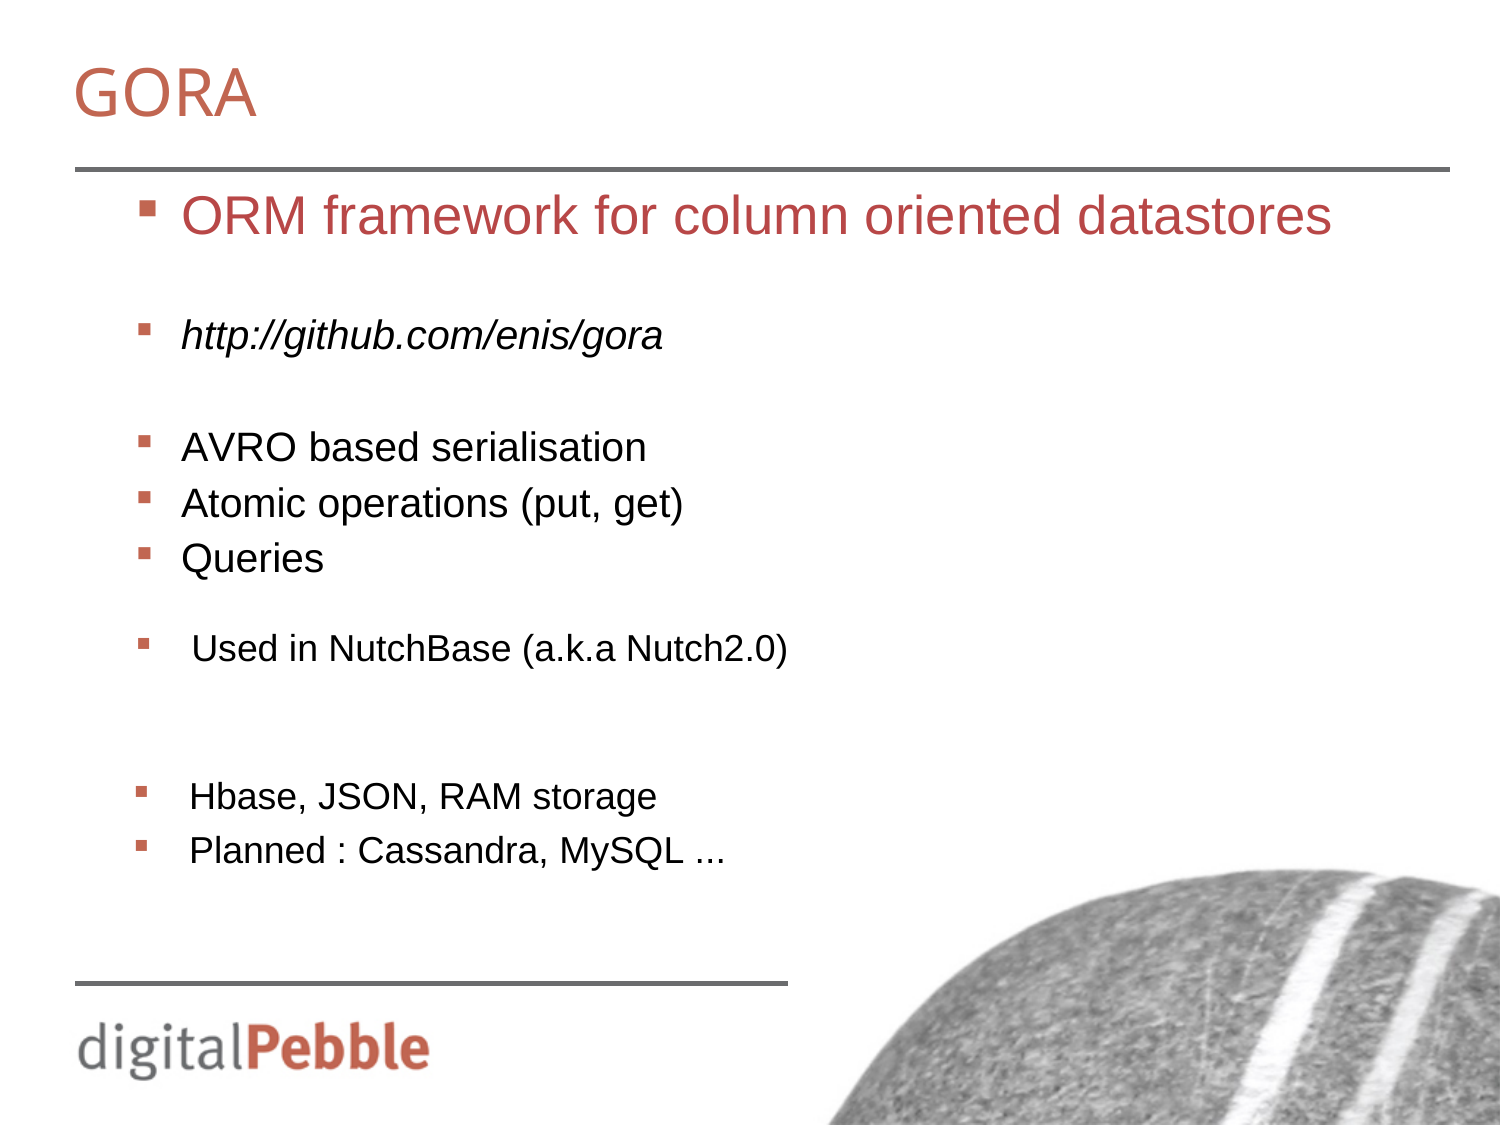

# GORA
ORM framework for column oriented datastores
http://github.com/enis/gora
AVRO based serialisation
Atomic operations (put, get)
Queries
Used in NutchBase (a.k.a Nutch2.0)
Hbase, JSON, RAM storage
Planned : Cassandra, MySQL ...